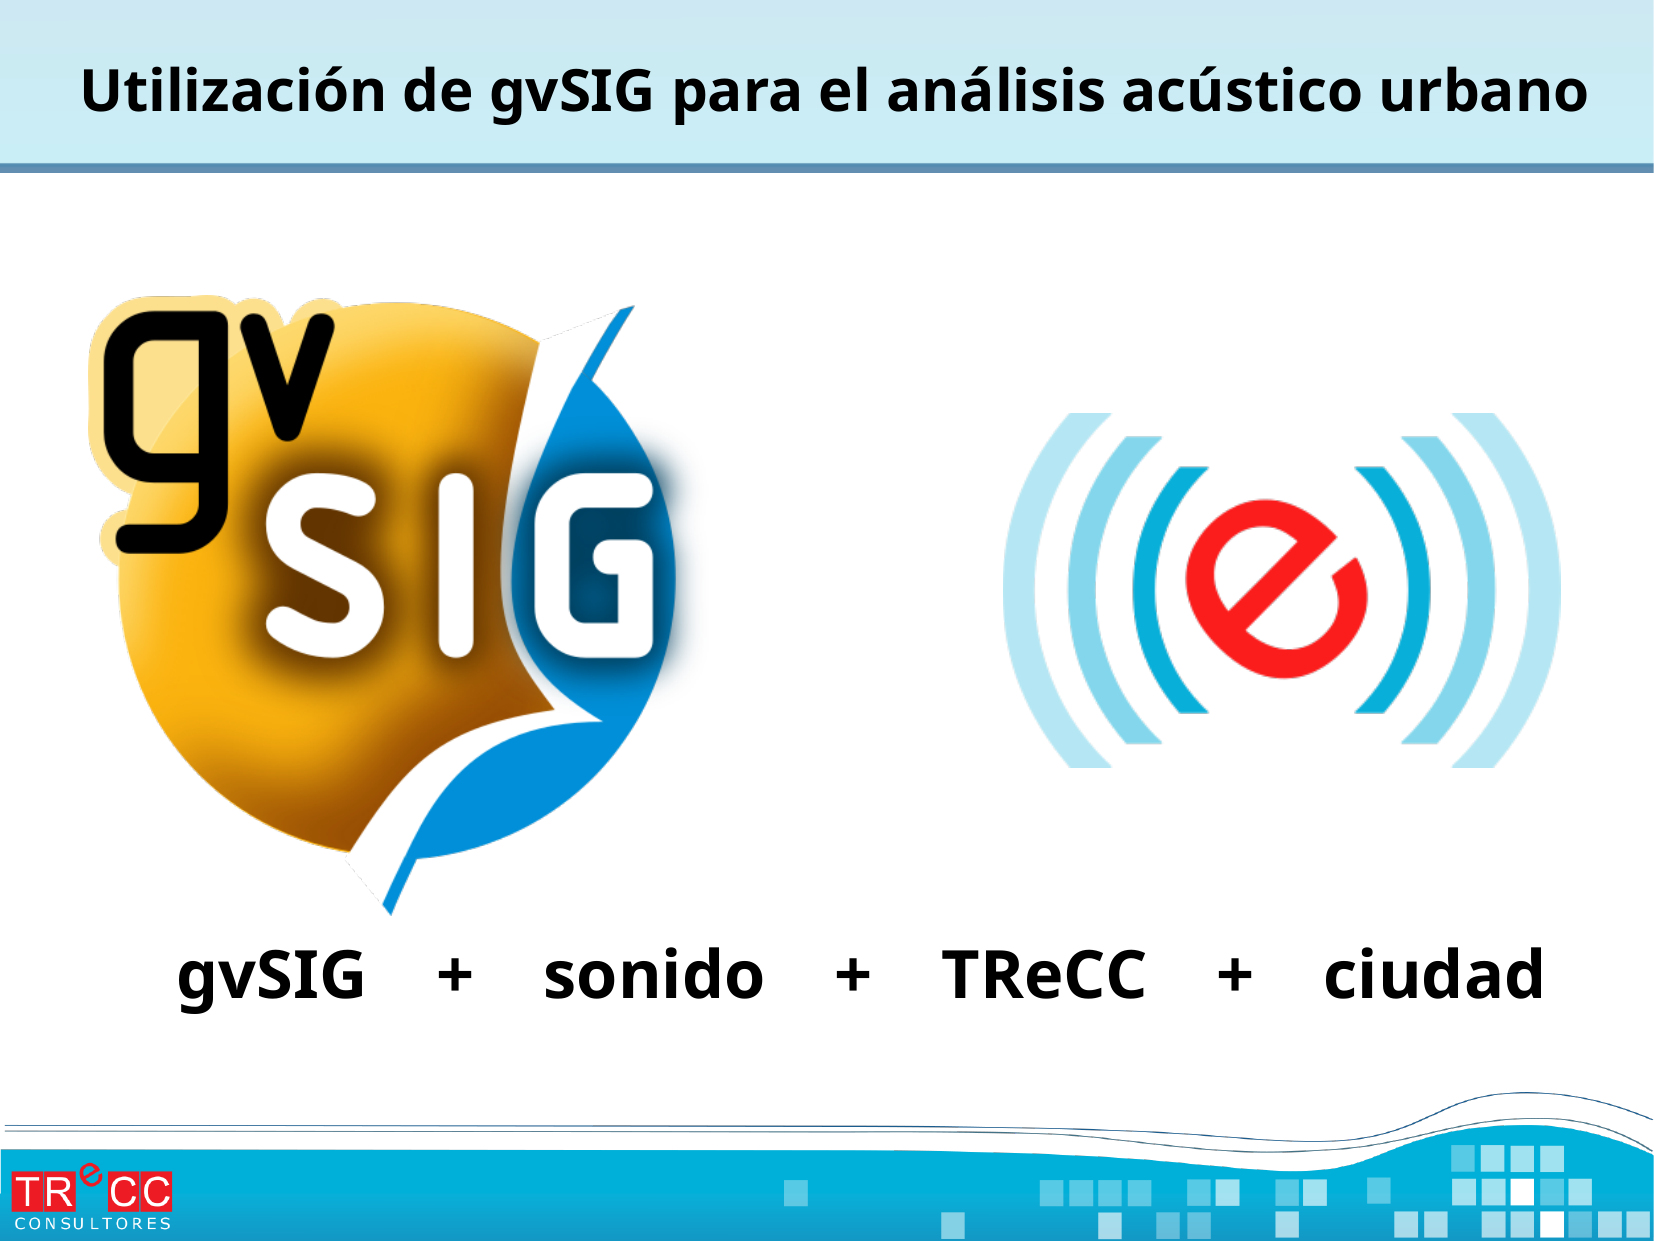

Utilización de gvSIG para el análisis acústico urbano
# gvSIG + sonido + TReCC + ciudad